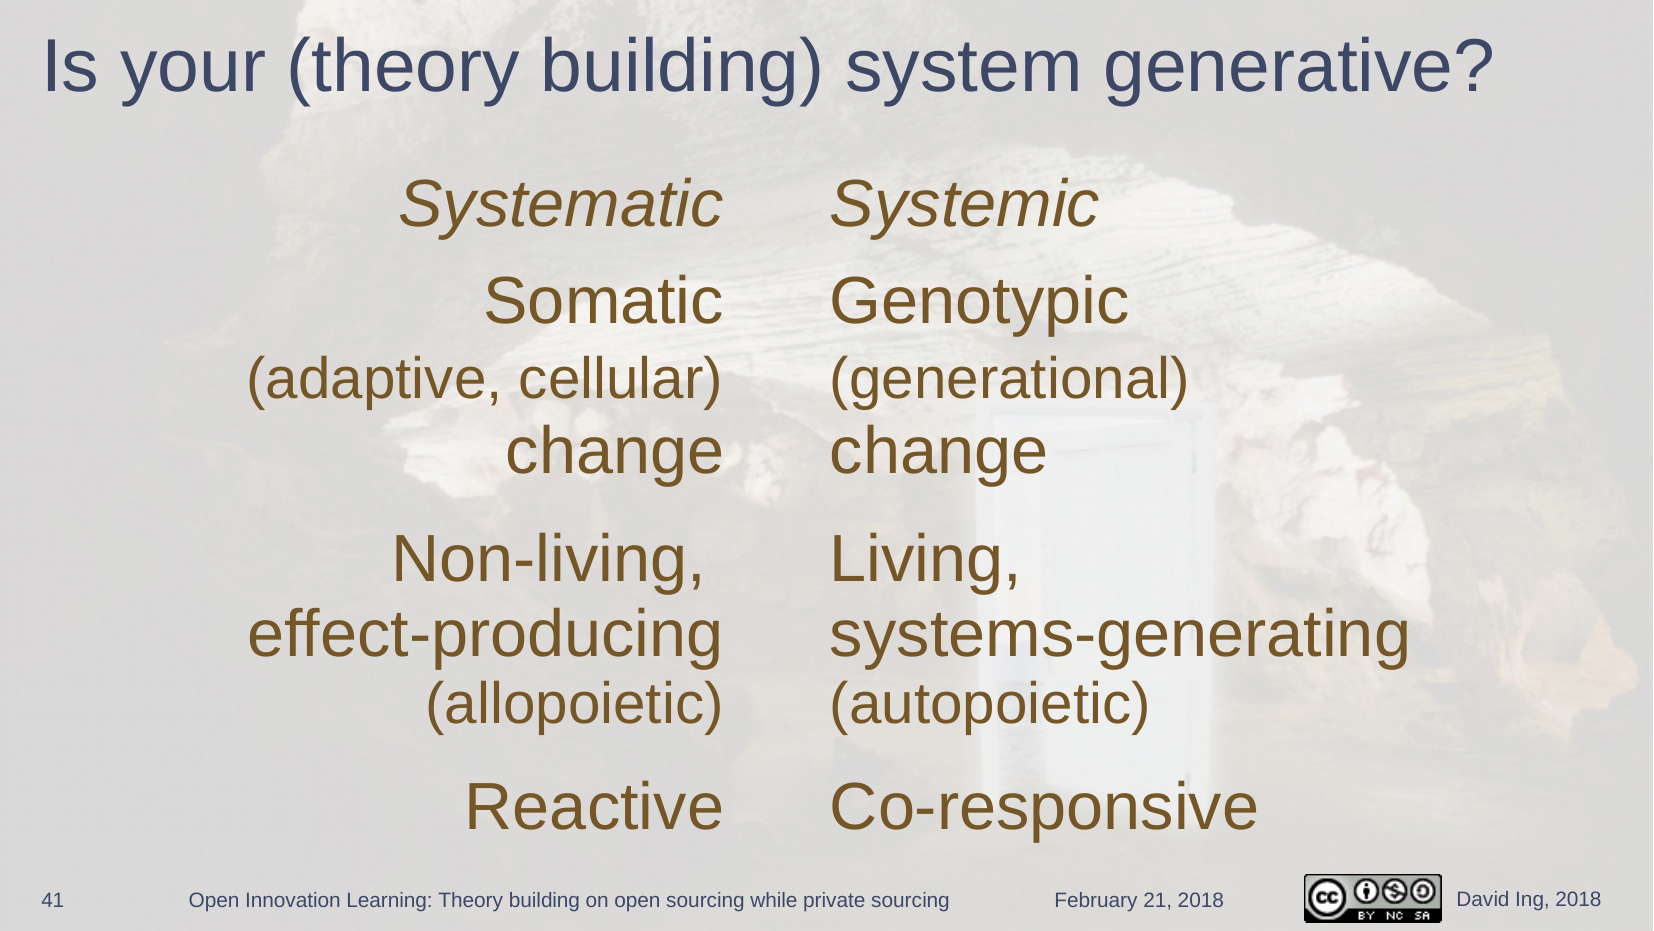

# Is your (theory building) system generative?
| Systematic | | Systemic |
| --- | --- | --- |
| Somatic (adaptive, cellular) change | | Genotypic (generational) change |
| Non-living, effect-producing (allopoietic) | | Living, systems-generating (autopoietic) |
| Reactive | | Co-responsive |
Open Innovation Learning: Theory building on open sourcing while private sourcing
February 21, 2018
41